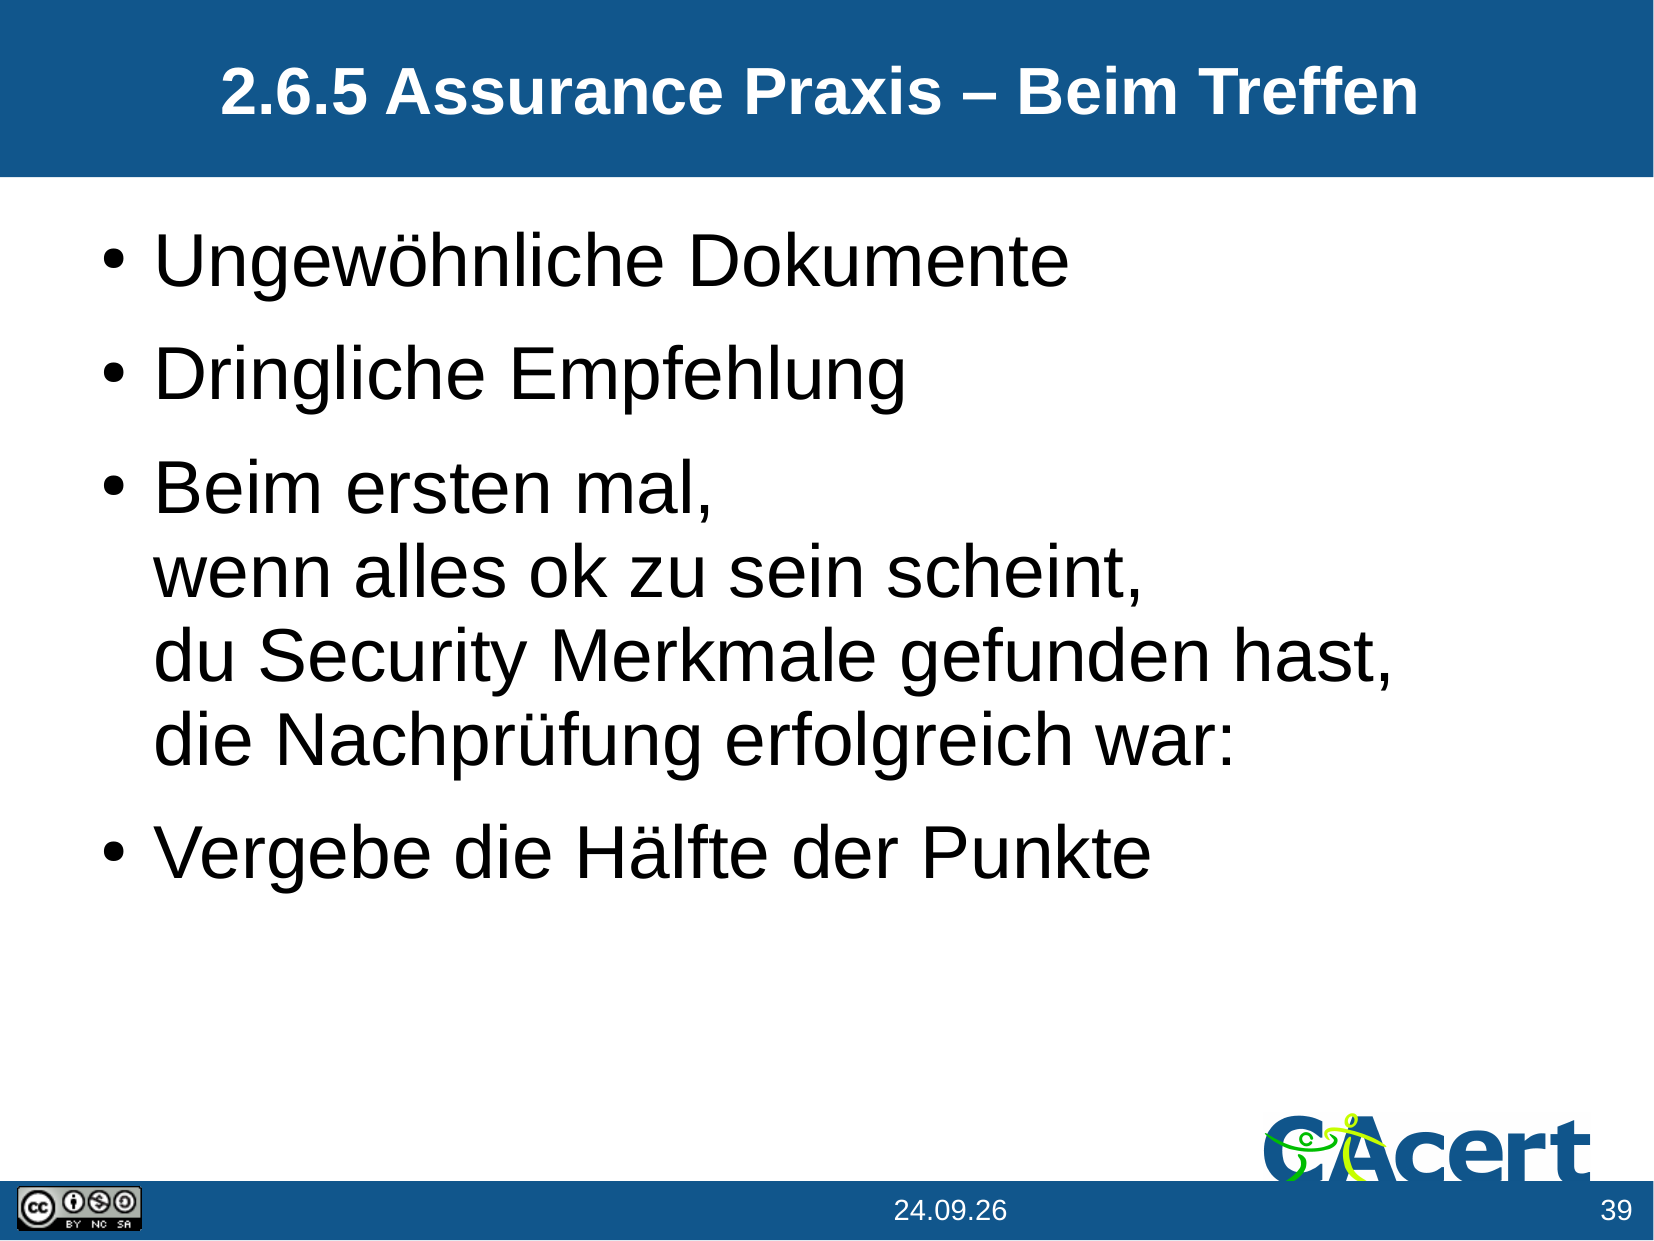

# 2.6.5 Assurance Praxis – Beim Treffen
Ungewöhnliche Dokumente
Dringliche Empfehlung
Beim ersten mal,
wenn alles ok zu sein scheint,
du Security Merkmale gefunden hast,
die Nachprüfung erfolgreich war:
Vergebe die Hälfte der Punkte